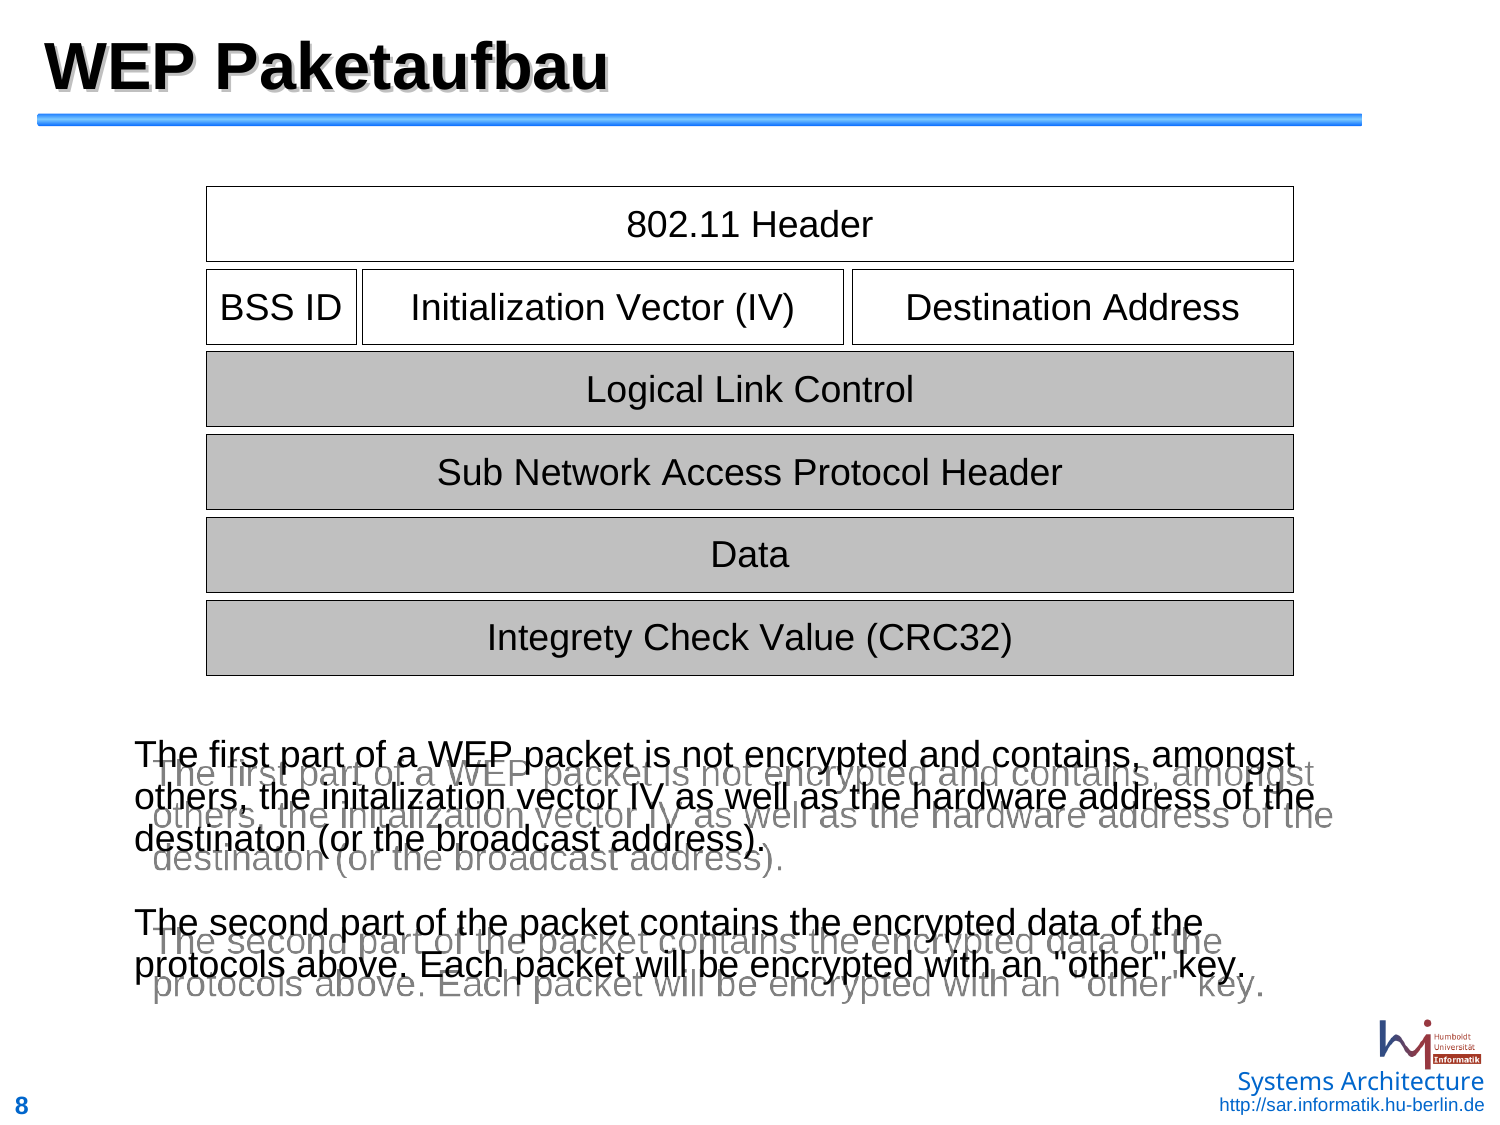

# WEP Paketaufbau
802.11 Header
BSS ID
Initialization Vector (IV)
Destination Address
Logical Link Control
Sub Network Access Protocol Header
Data
Integrety Check Value (CRC32)
The first part of a WEP packet is not encrypted and contains, amongst others, the initalization vector IV as well as the hardware address of the destinaton (or the broadcast address).
The second part of the packet contains the encrypted data of the protocols above. Each packet will be encrypted with an ''other'' key.